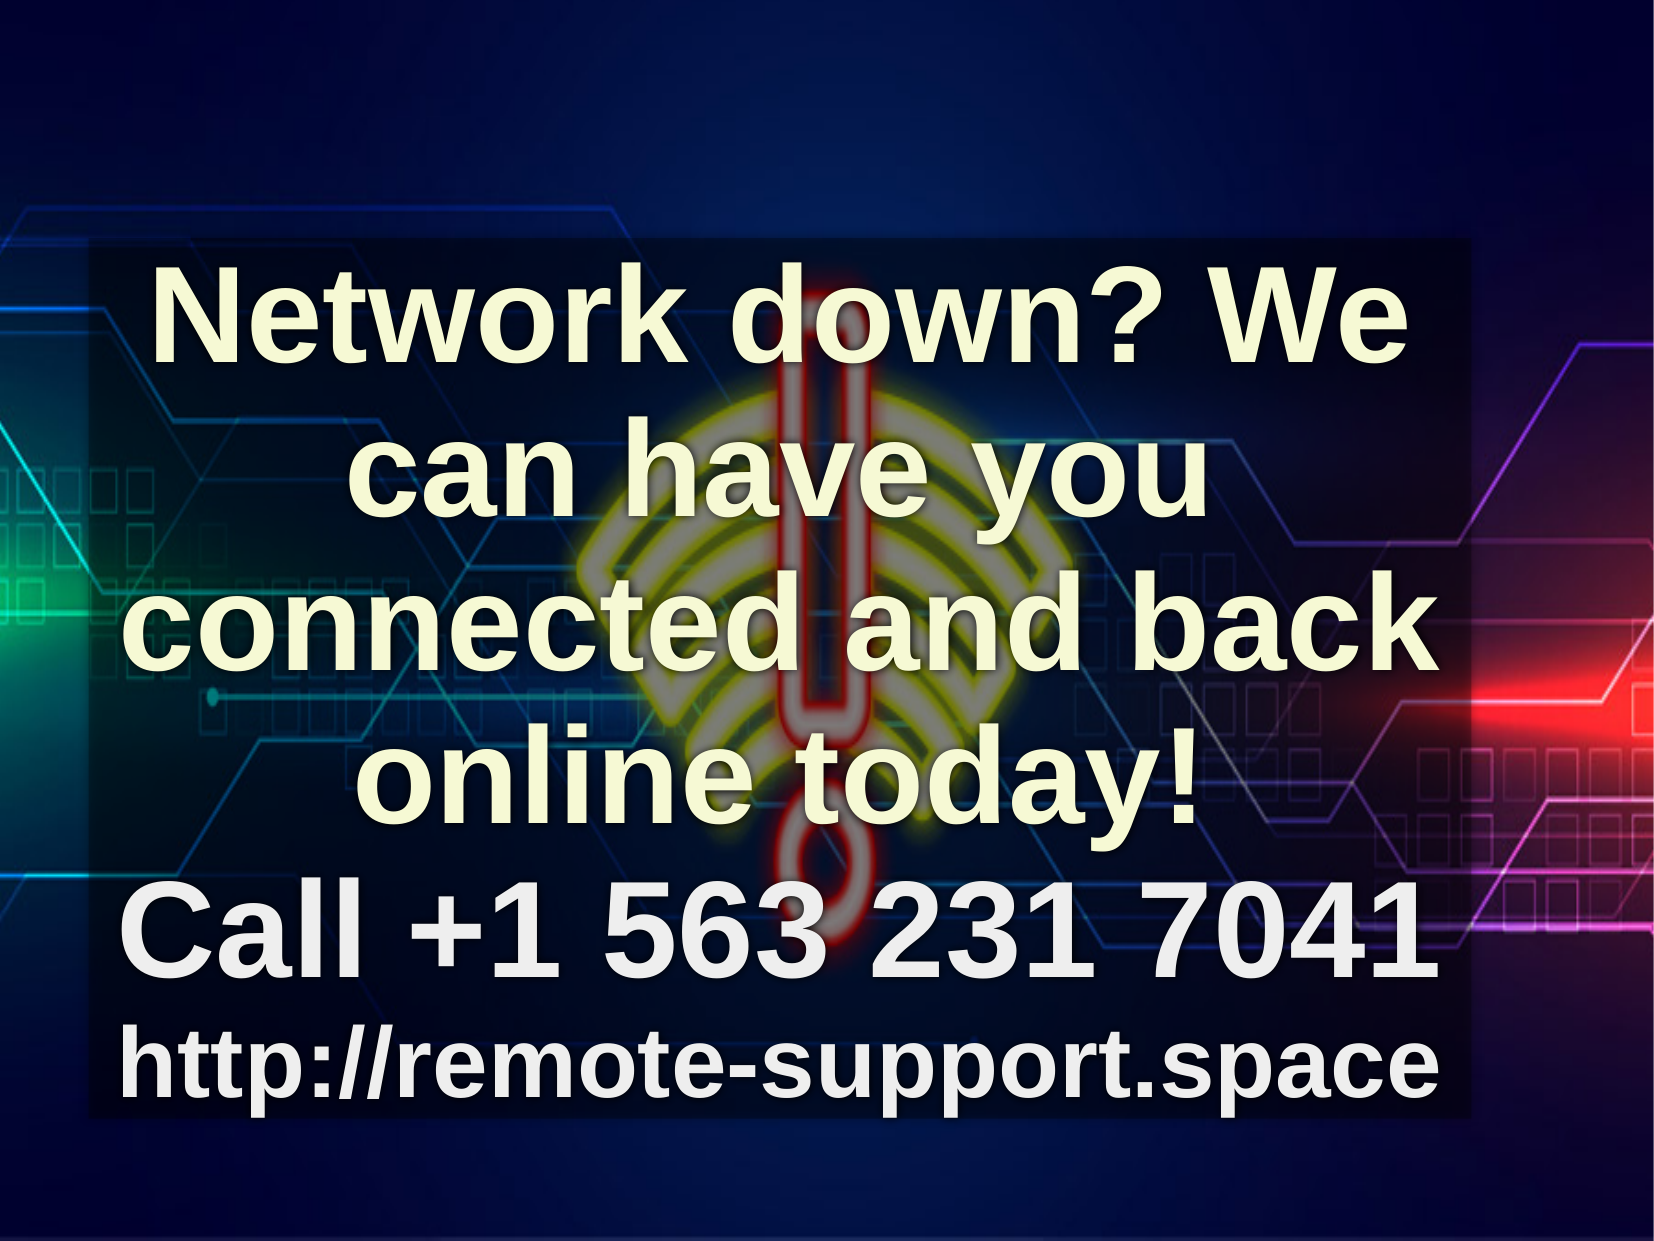

Network down? We can have you connected and back online today!
Call +1 563 231 7041
http://remote-support.space